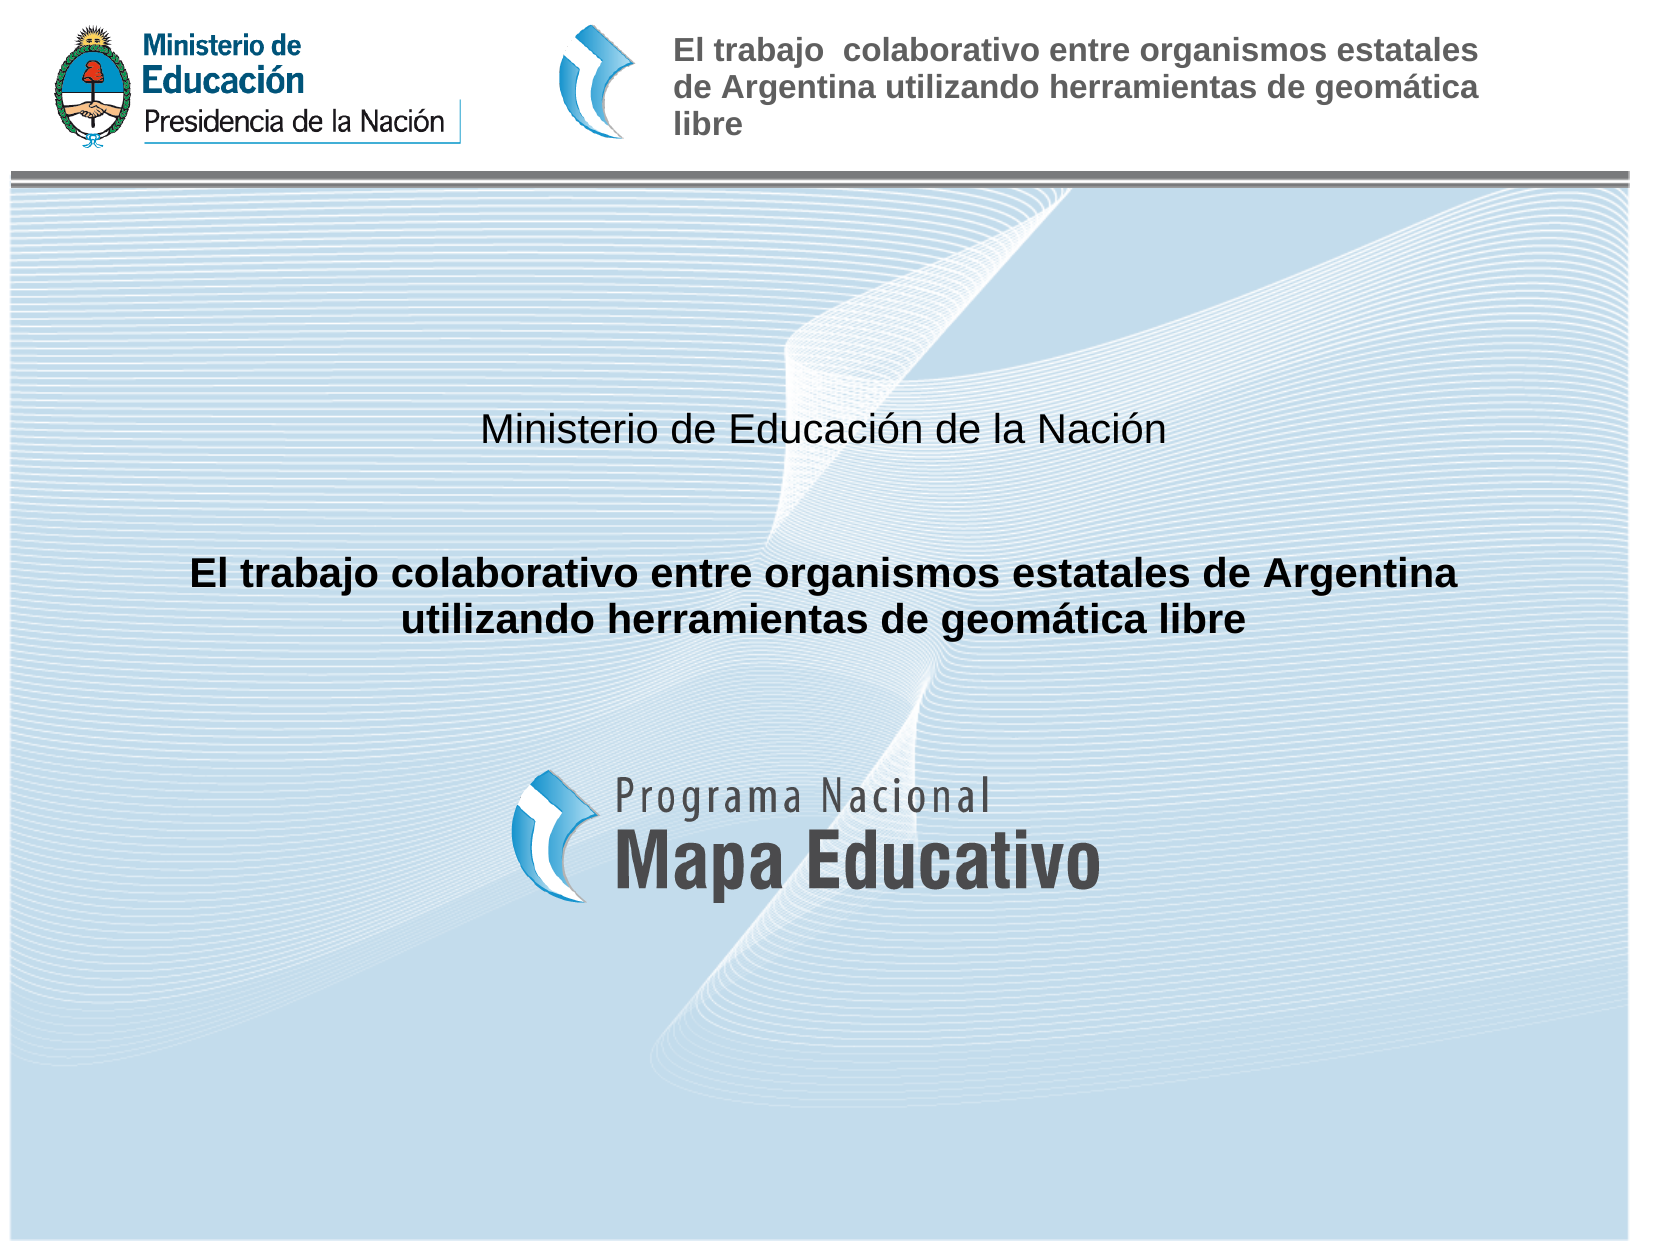

El trabajo colaborativo entre organismos estatales de Argentina utilizando herramientas de geomática libre
Ministerio de Educación de la Nación
El trabajo colaborativo entre organismos estatales de Argentina utilizando herramientas de geomática libre